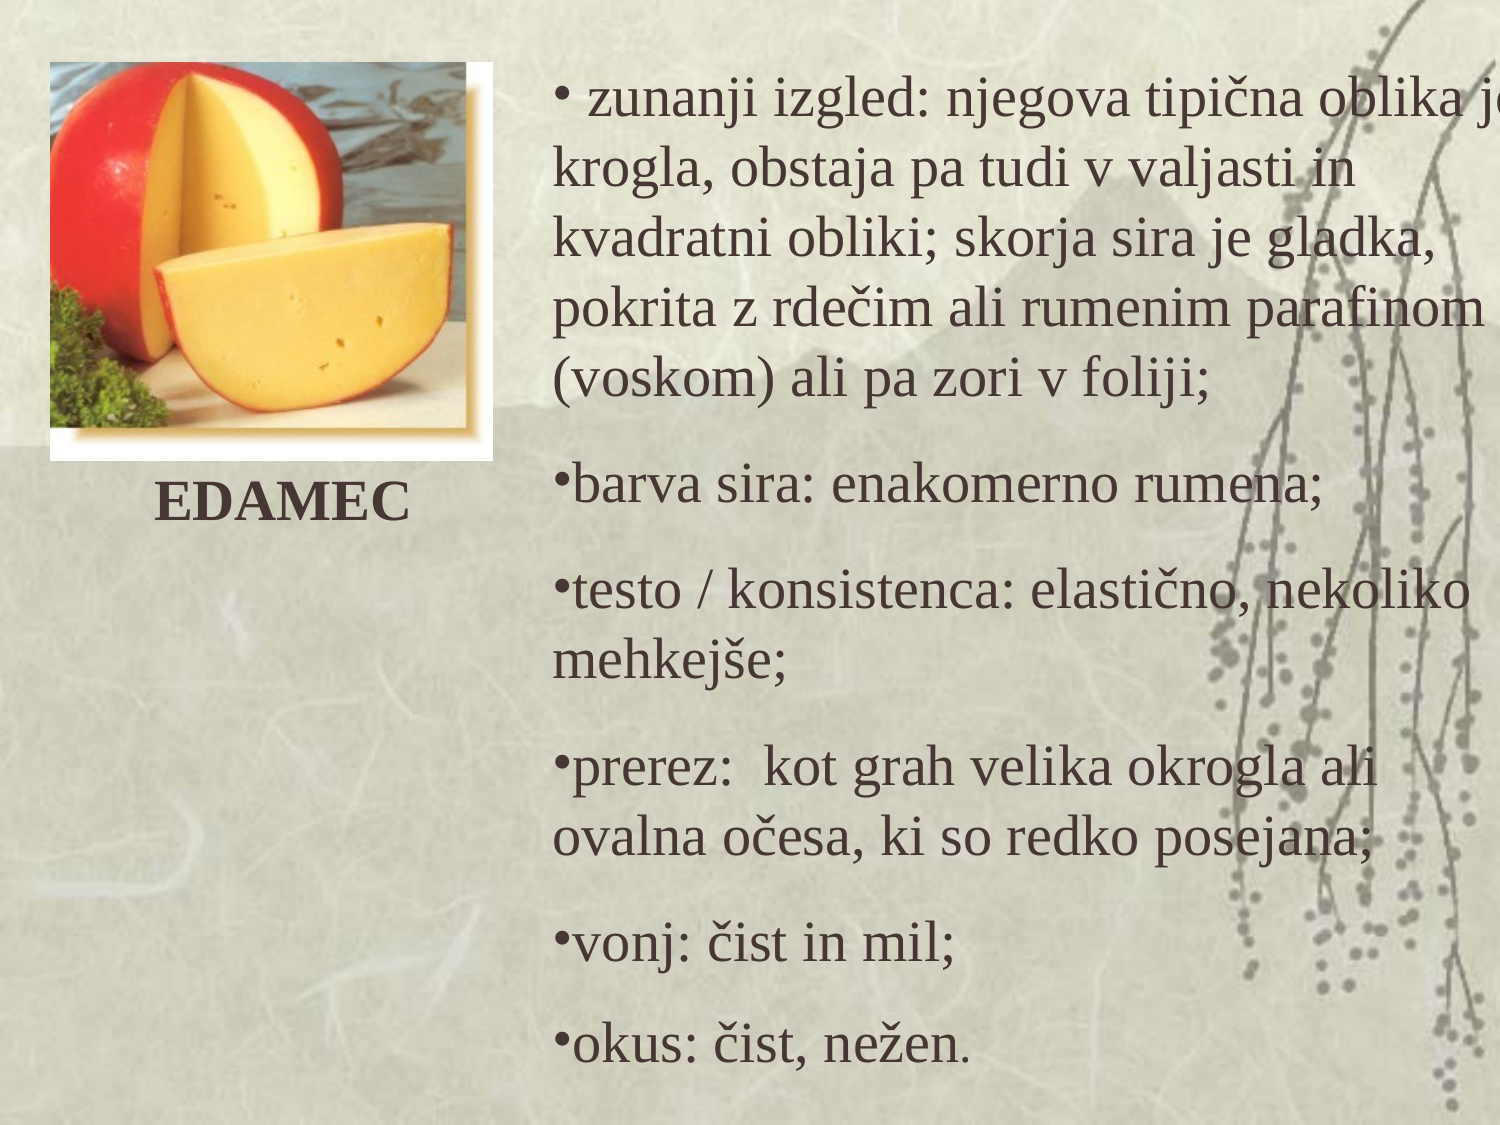

zunanji izgled: njegova tipična oblika je krogla, obstaja pa tudi v valjasti in kvadratni obliki; skorja sira je gladka, pokrita z rdečim ali rumenim parafinom (voskom) ali pa zori v foliji;
barva sira: enakomerno rumena;
testo / konsistenca: elastično, nekoliko mehkejše;
prerez: kot grah velika okrogla ali ovalna očesa, ki so redko posejana;
vonj: čist in mil;
okus: čist, nežen.
 EDAMEC